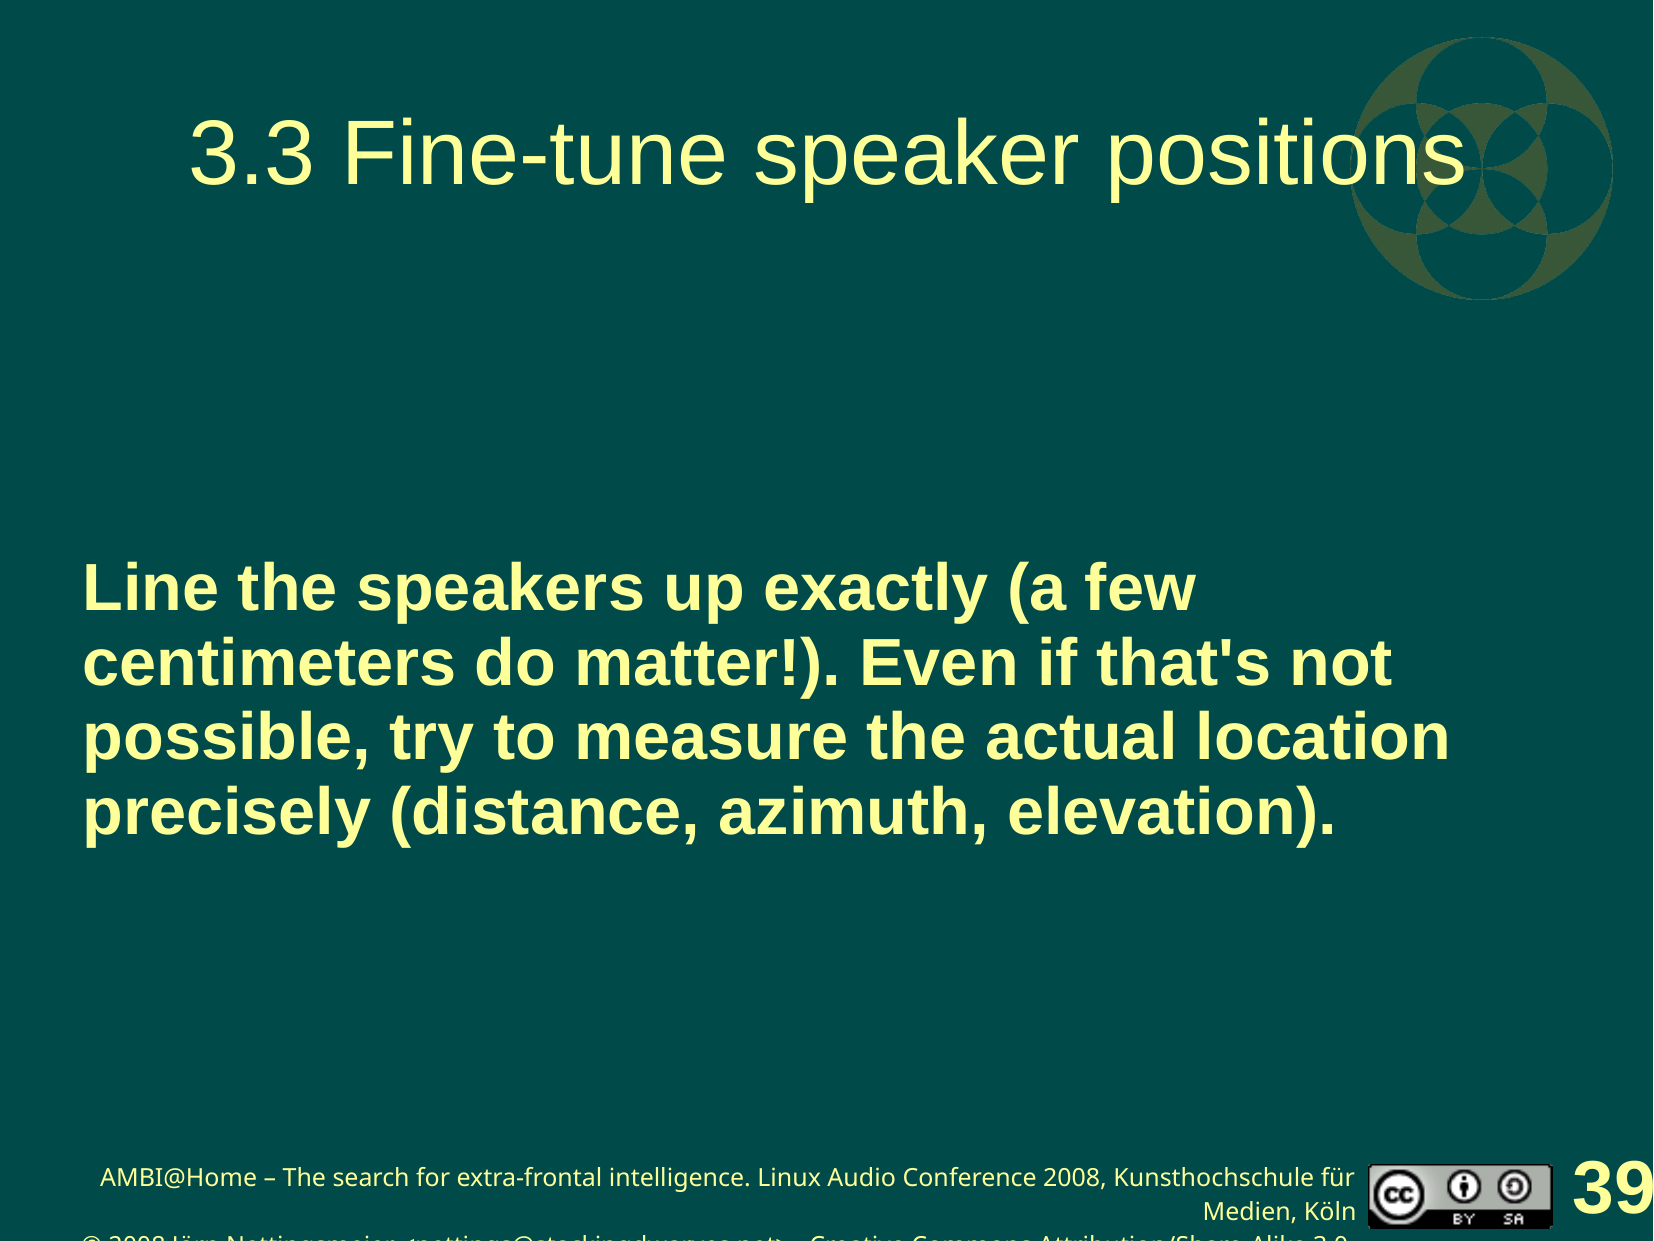

# 3.3 Fine-tune speaker positions
Line the speakers up exactly (a few centimeters do matter!). Even if that's not possible, try to measure the actual location precisely (distance, azimuth, elevation).